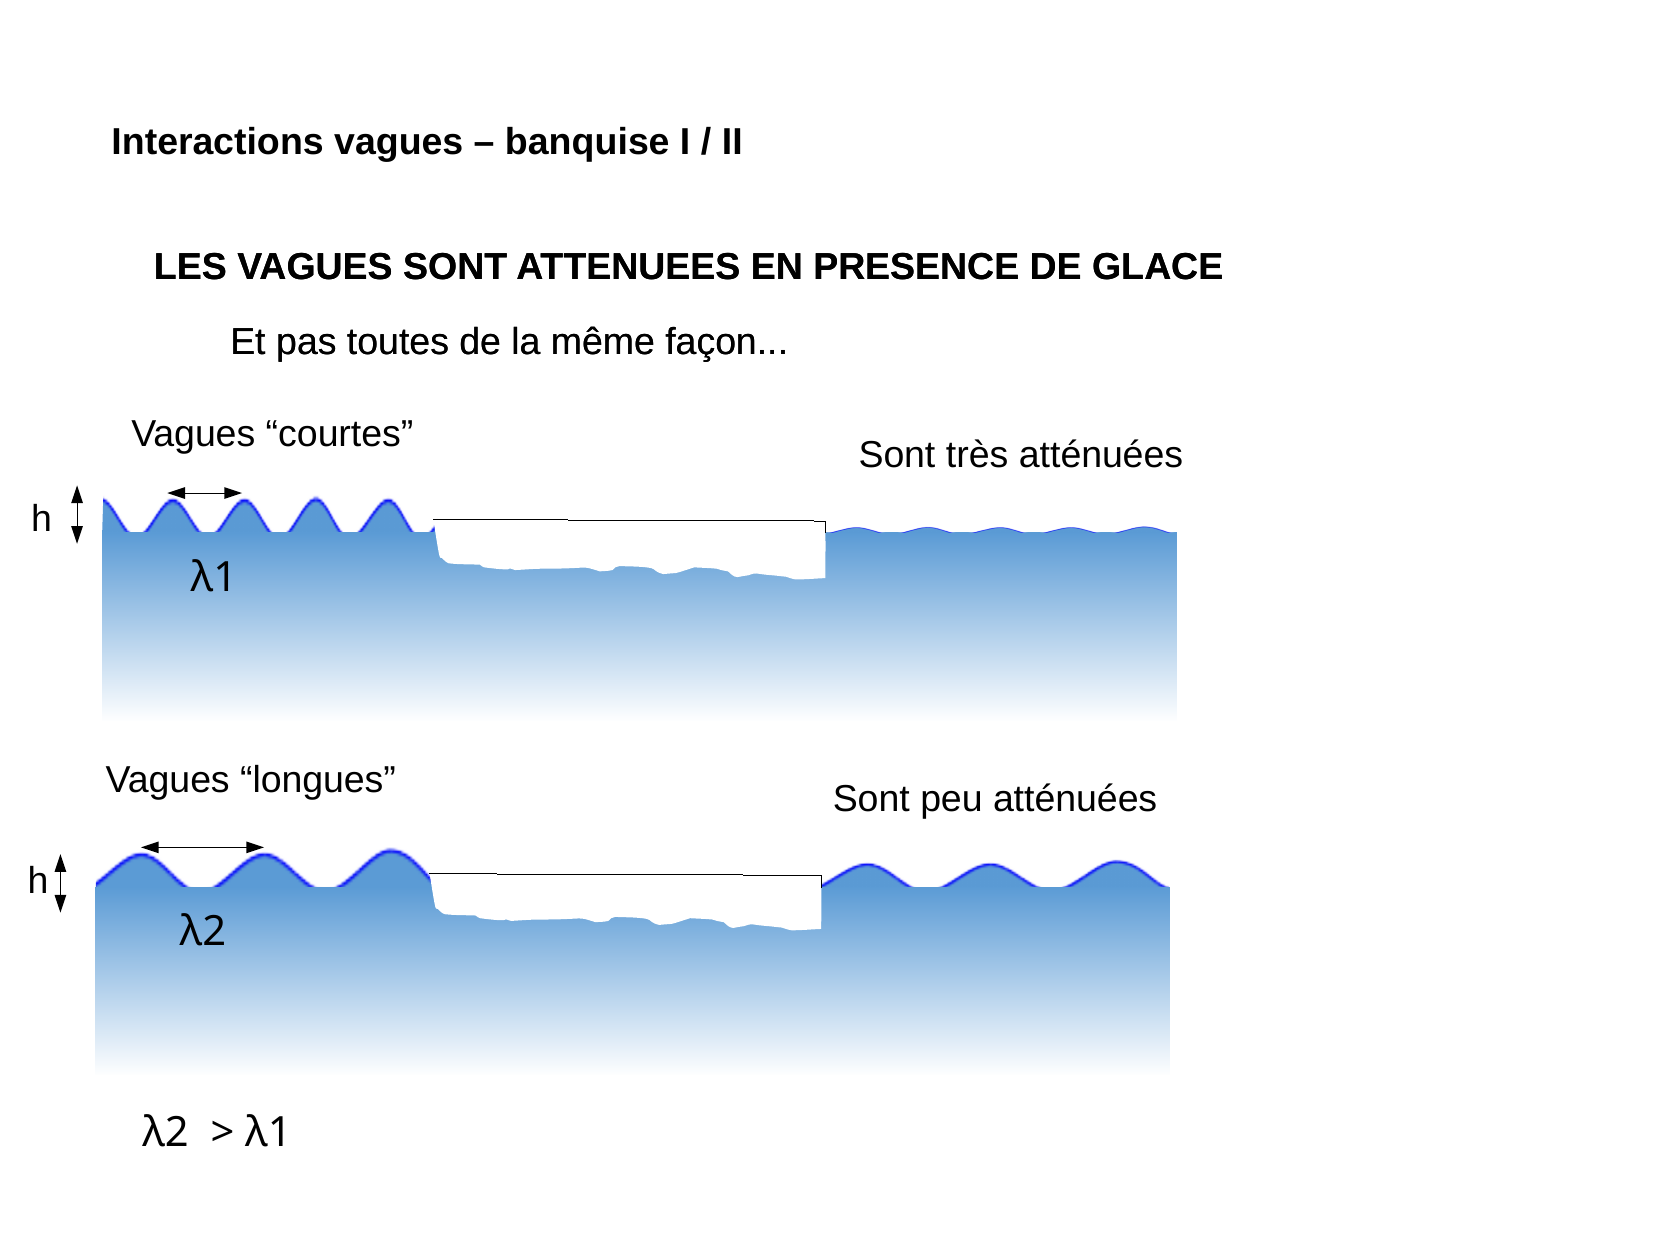

Interactions vagues – banquise I / II
LES VAGUES SONT ATTENUEES EN PRESENCE DE GLACE
LES VAGUES SONT ATTENUEES EN PRESENCE DE GLACE
Et pas toutes de la même façon...
Et pas toutes de la même façon...
Vagues “courtes”
Sont très atténuées
h
λ1
Vagues “longues”
Sont peu atténuées
h
λ2
λ2 > λ1